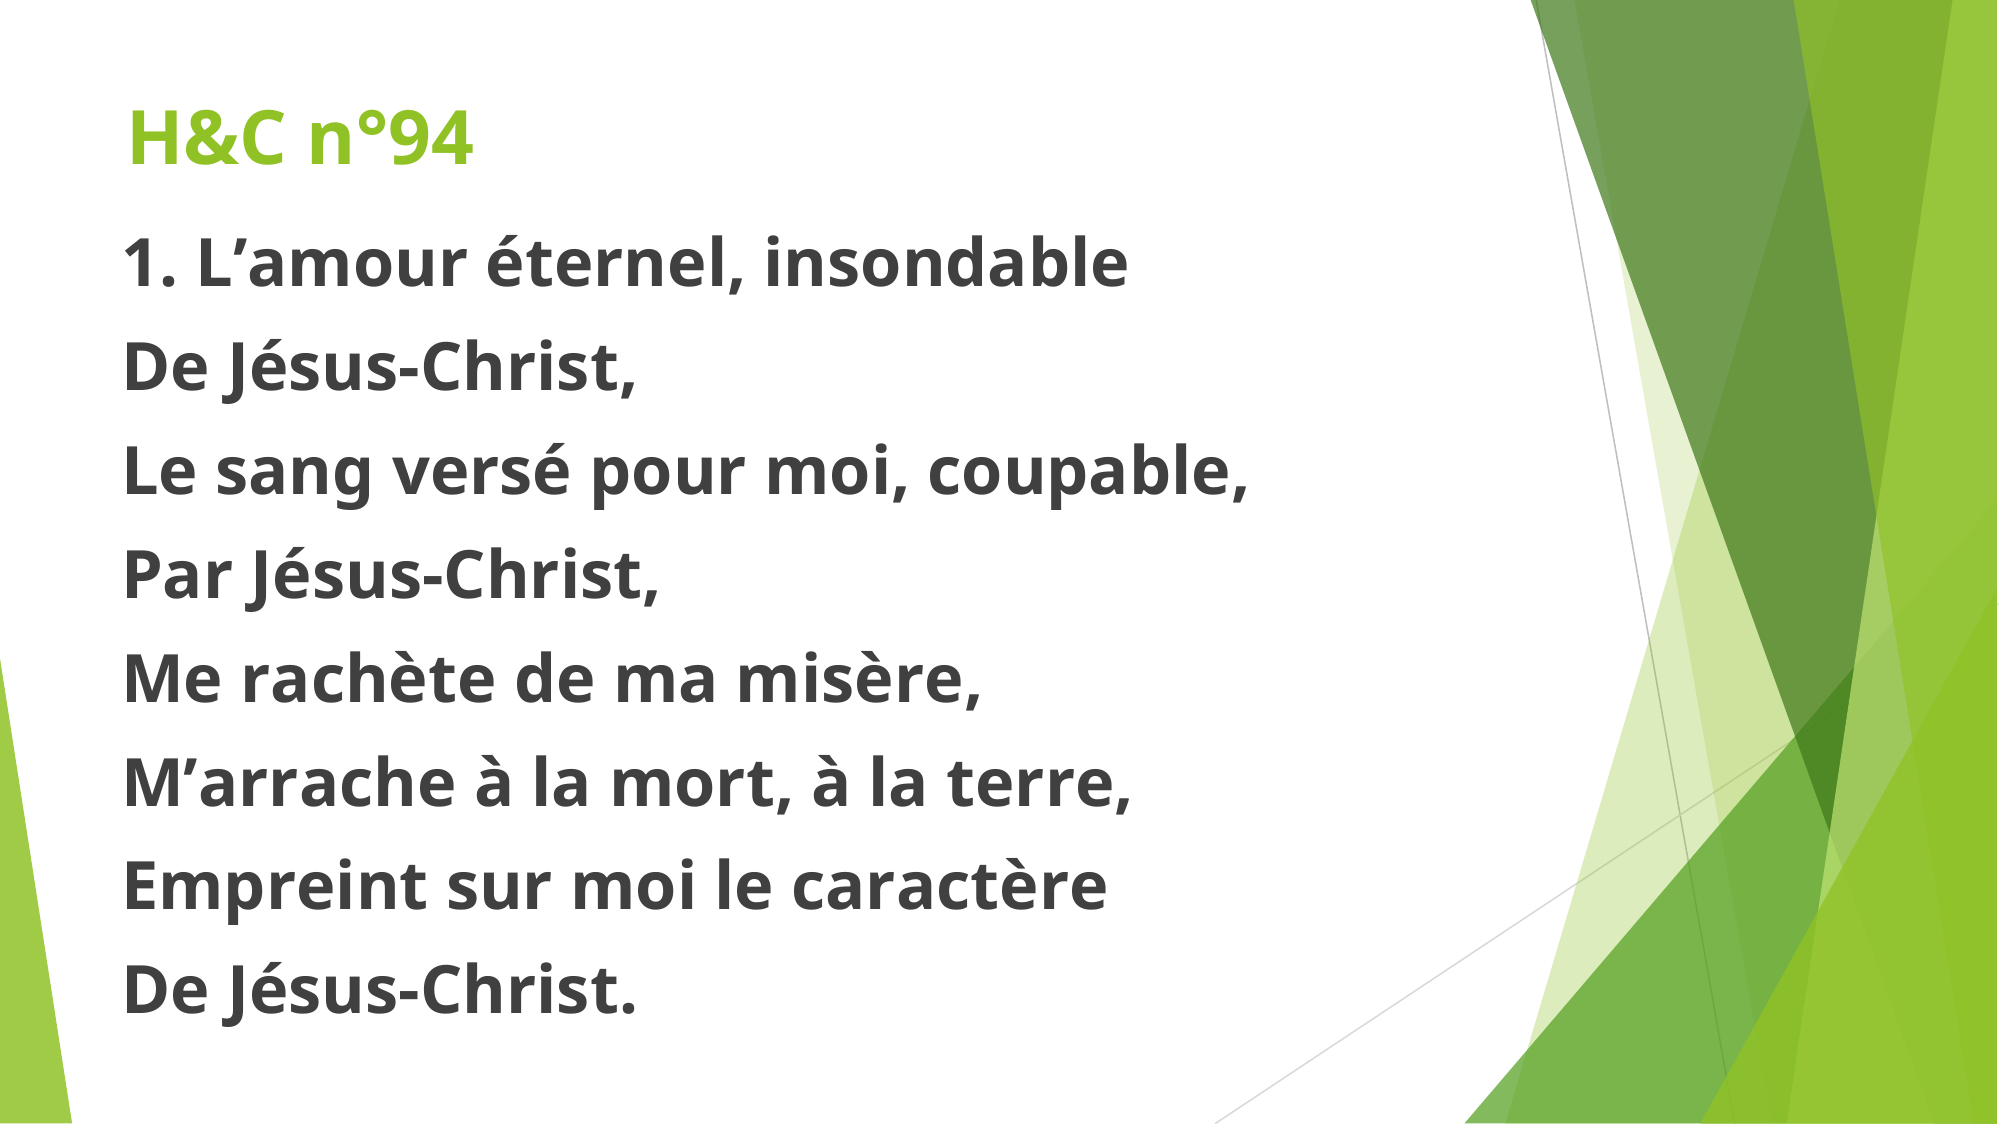

H&C n°94
1. L’amour éternel, insondable
De Jésus-Christ,
Le sang versé pour moi, coupable,
Par Jésus-Christ,
Me rachète de ma misère,
M’arrache à la mort, à la terre,
Empreint sur moi le caractère
De Jésus-Christ.